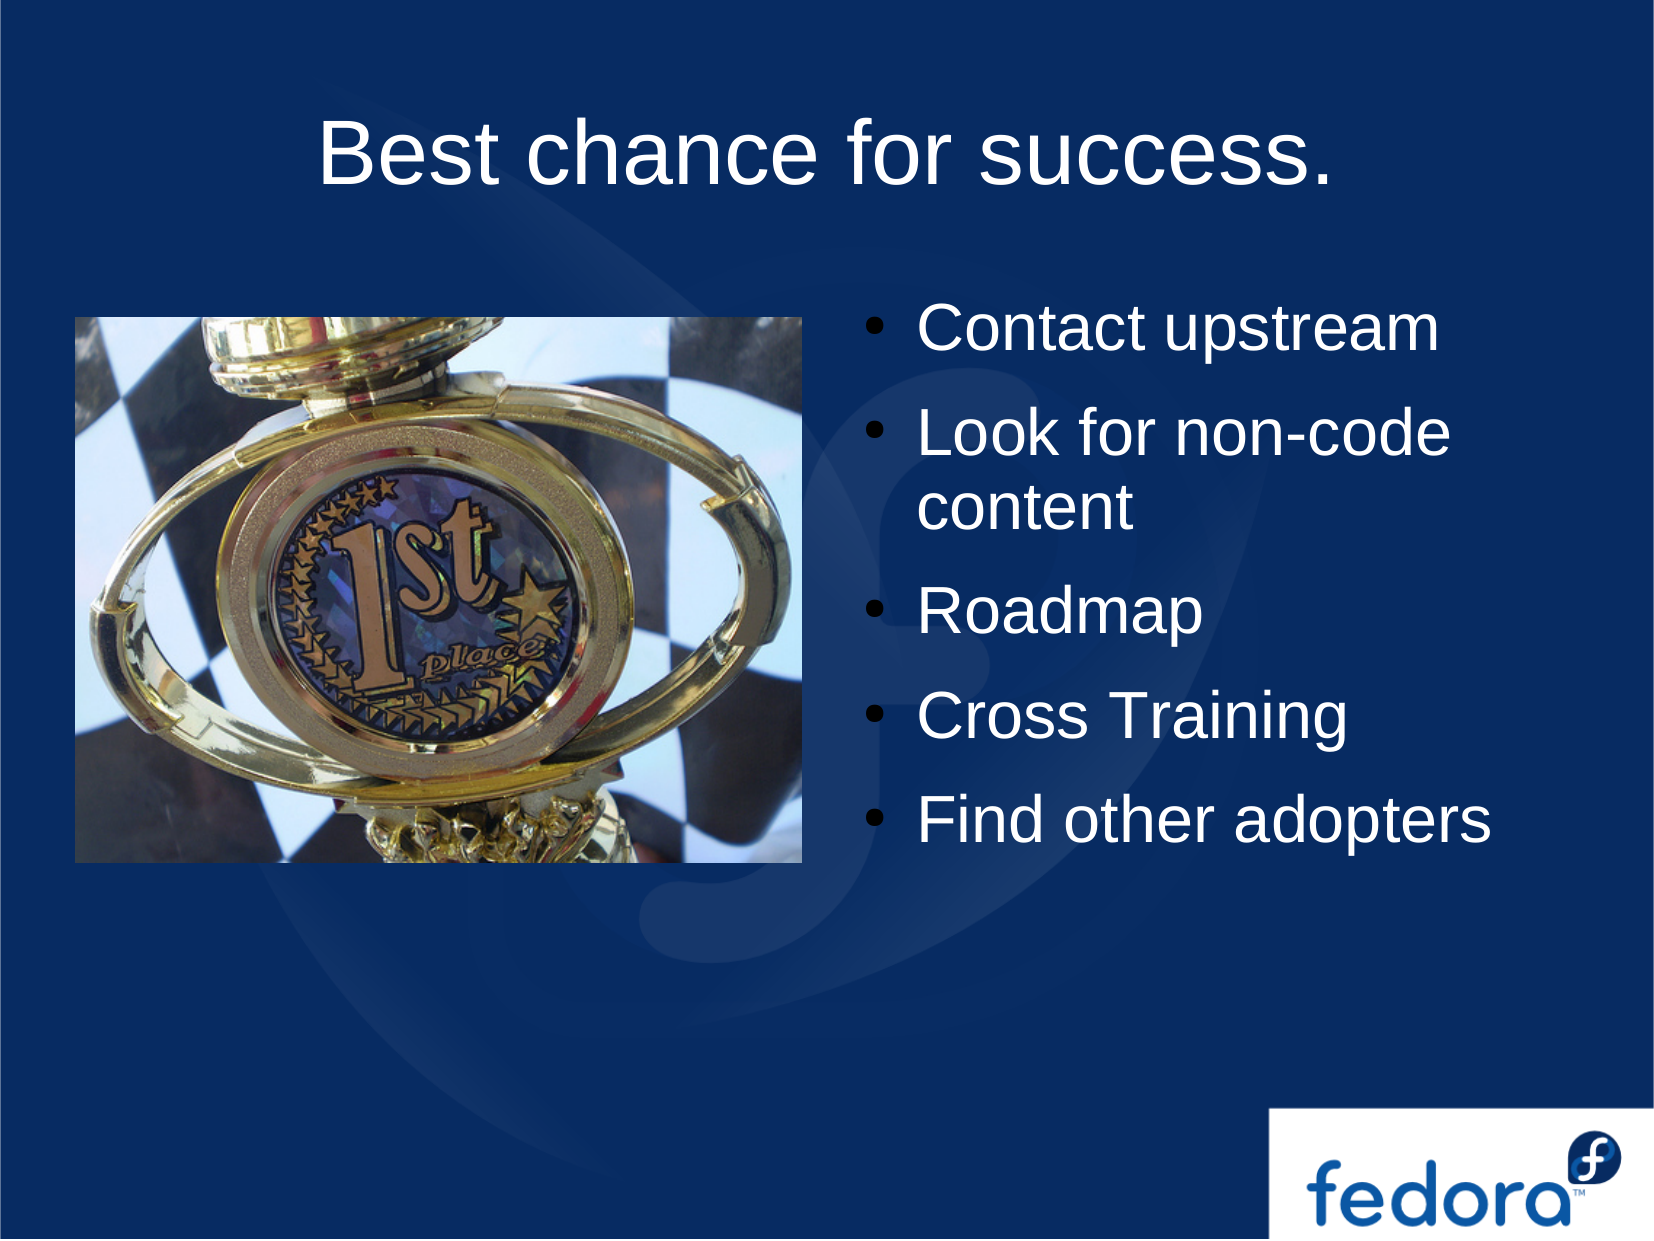

# Best chance for success.
Contact upstream
Look for non-code content
Roadmap
Cross Training
Find other adopters